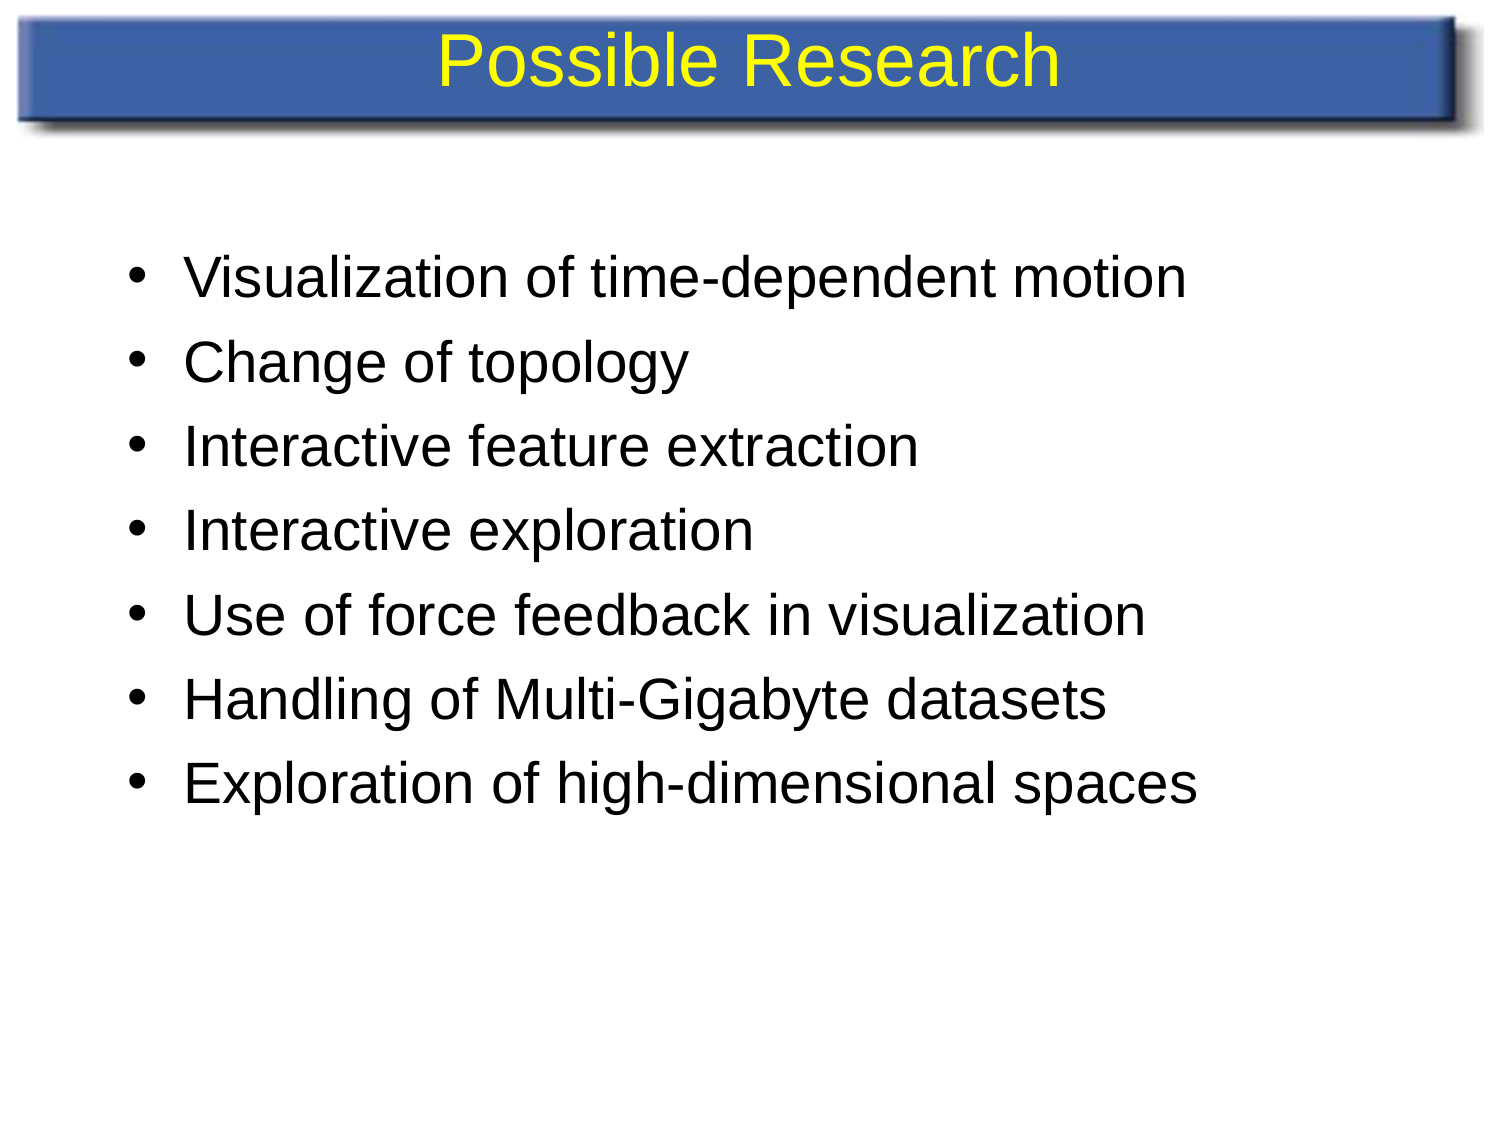

# Possible Research
Visualization of time-dependent motion
Change of topology
Interactive feature extraction
Interactive exploration
Use of force feedback in visualization
Handling of Multi-Gigabyte datasets
Exploration of high-dimensional spaces